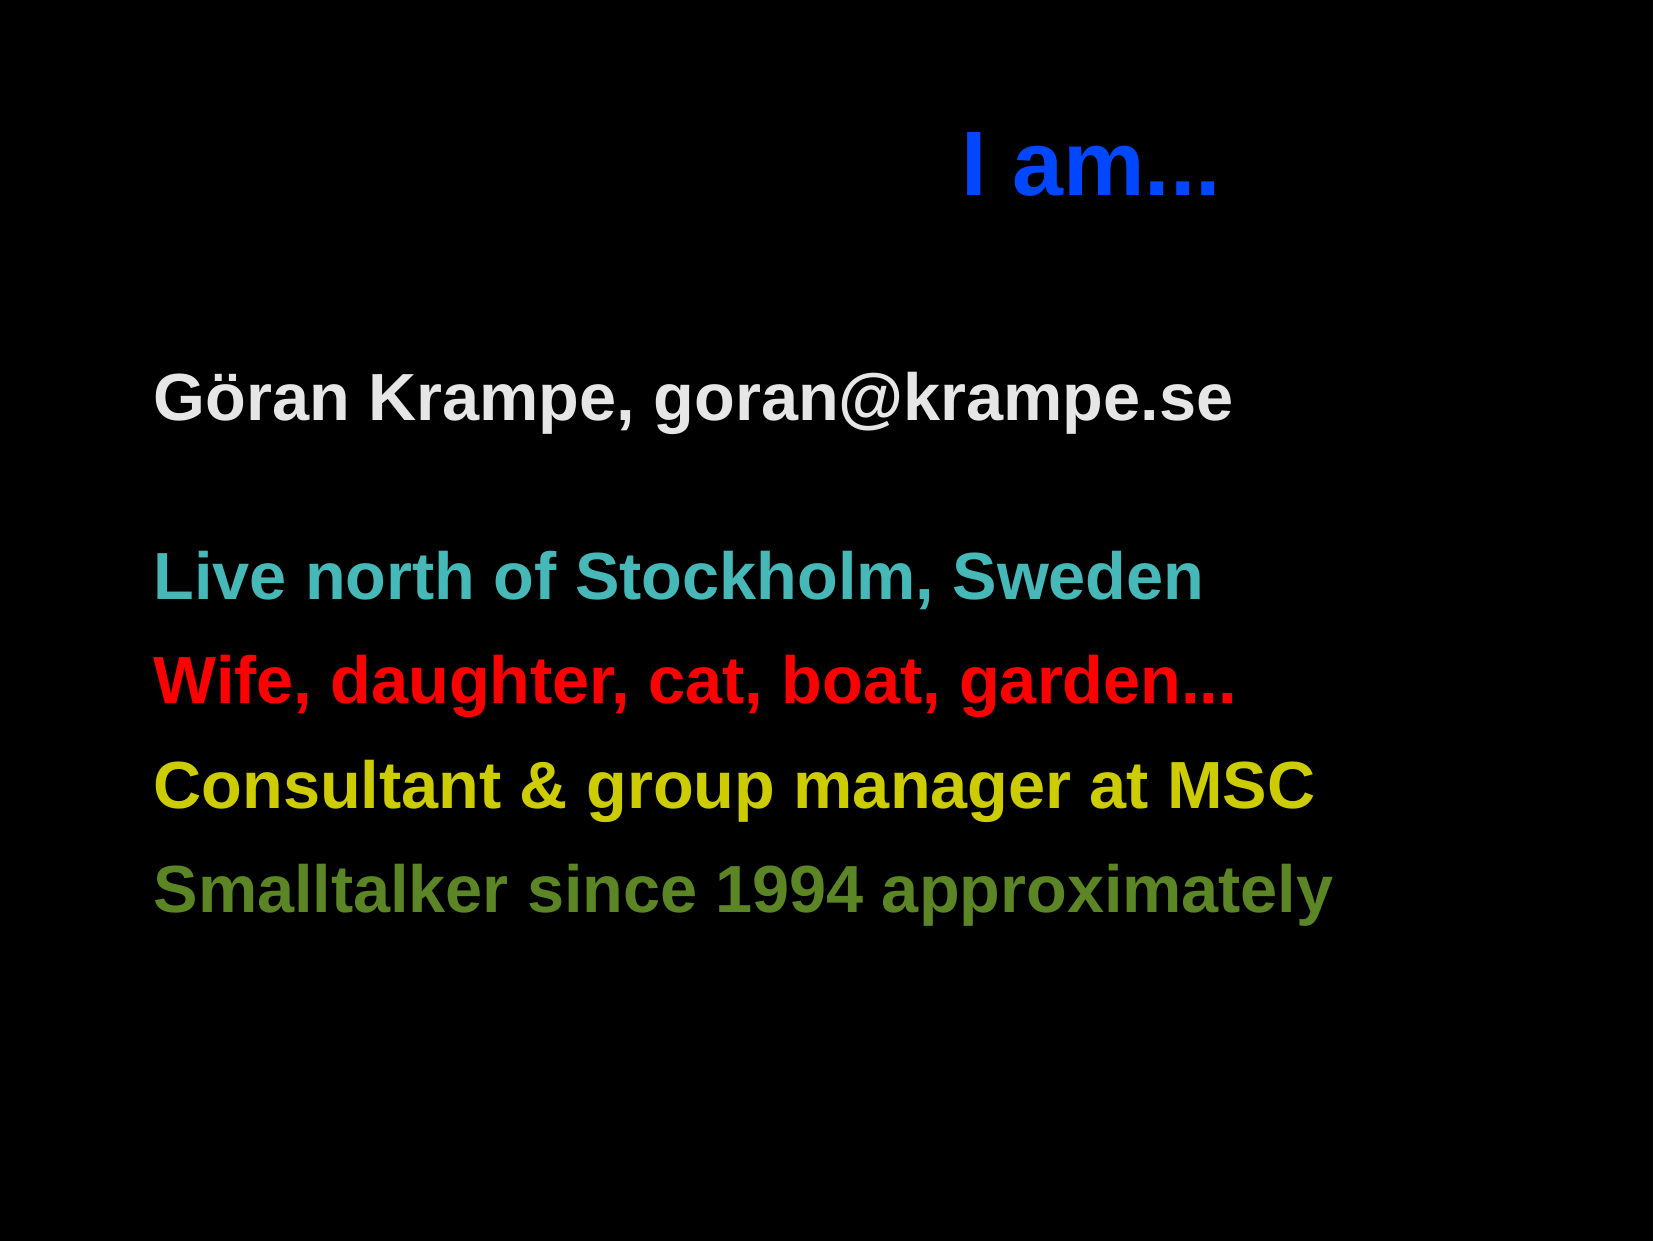

# I am...
Göran Krampe, goran@krampe.se
Live north of Stockholm, Sweden
Wife, daughter, cat, boat, garden...
Consultant & group manager at MSC
Smalltalker since 1994 approximately